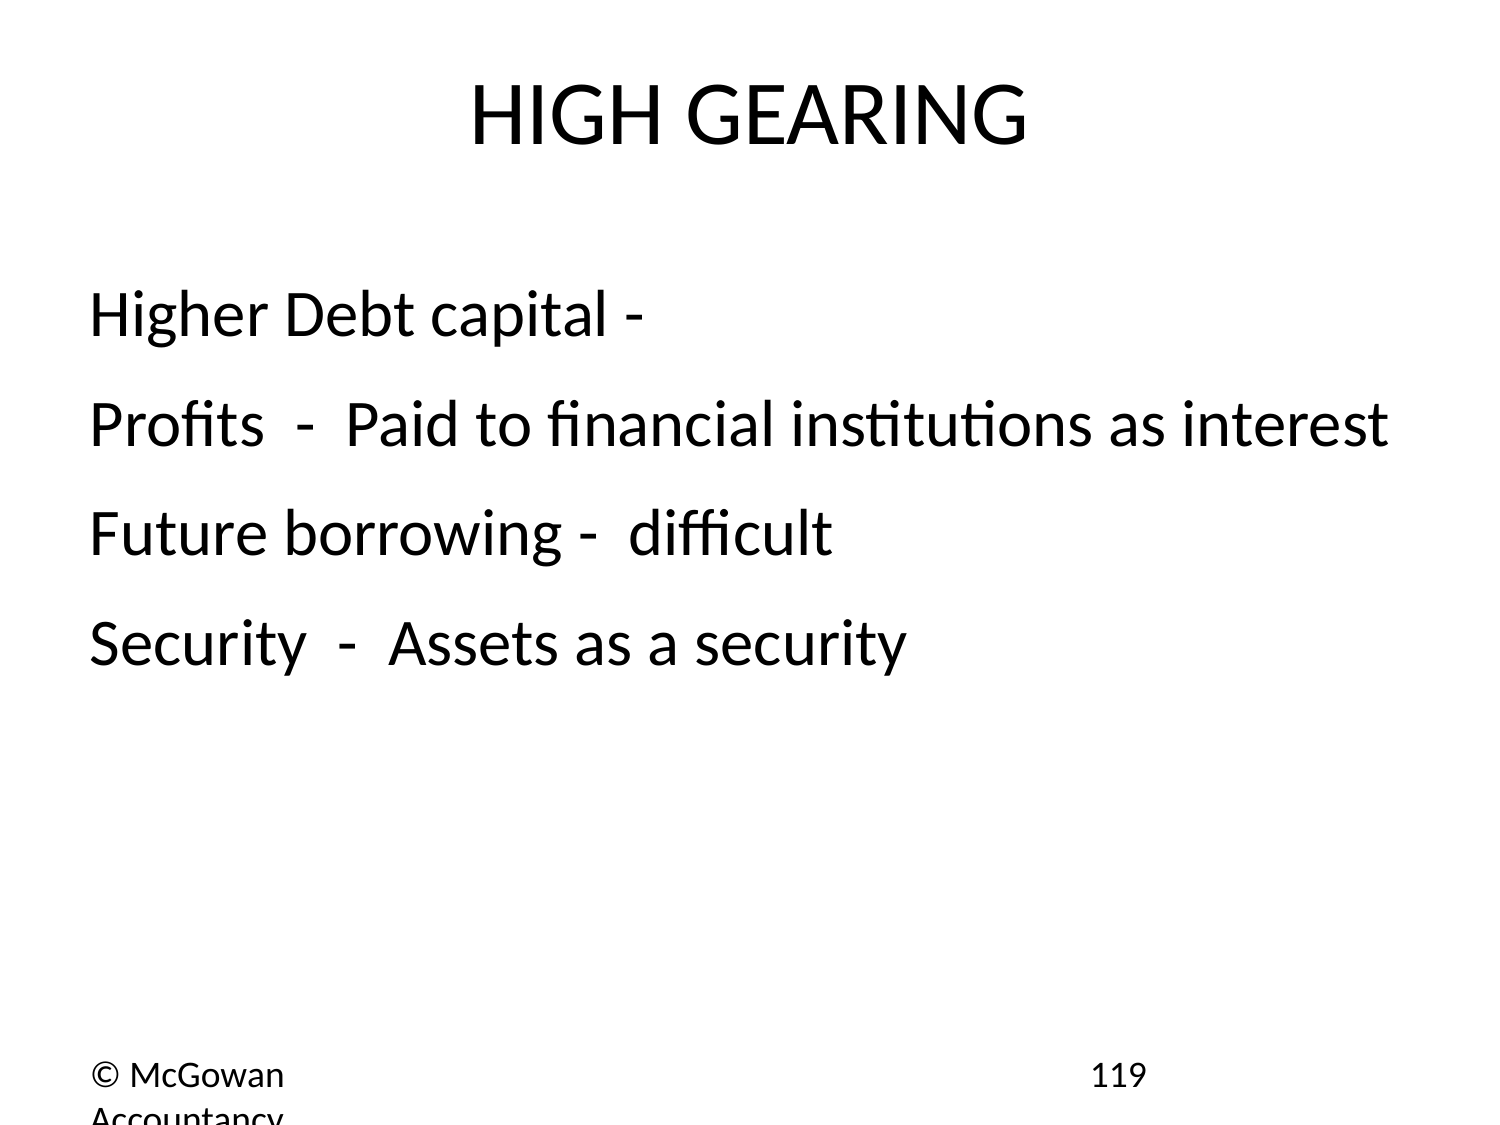

# HIGH GEARING
Higher Debt capital -
Profits - Paid to financial institutions as interest
Future borrowing - difficult
Security - Assets as a security
© McGowan Accountancy Services
119